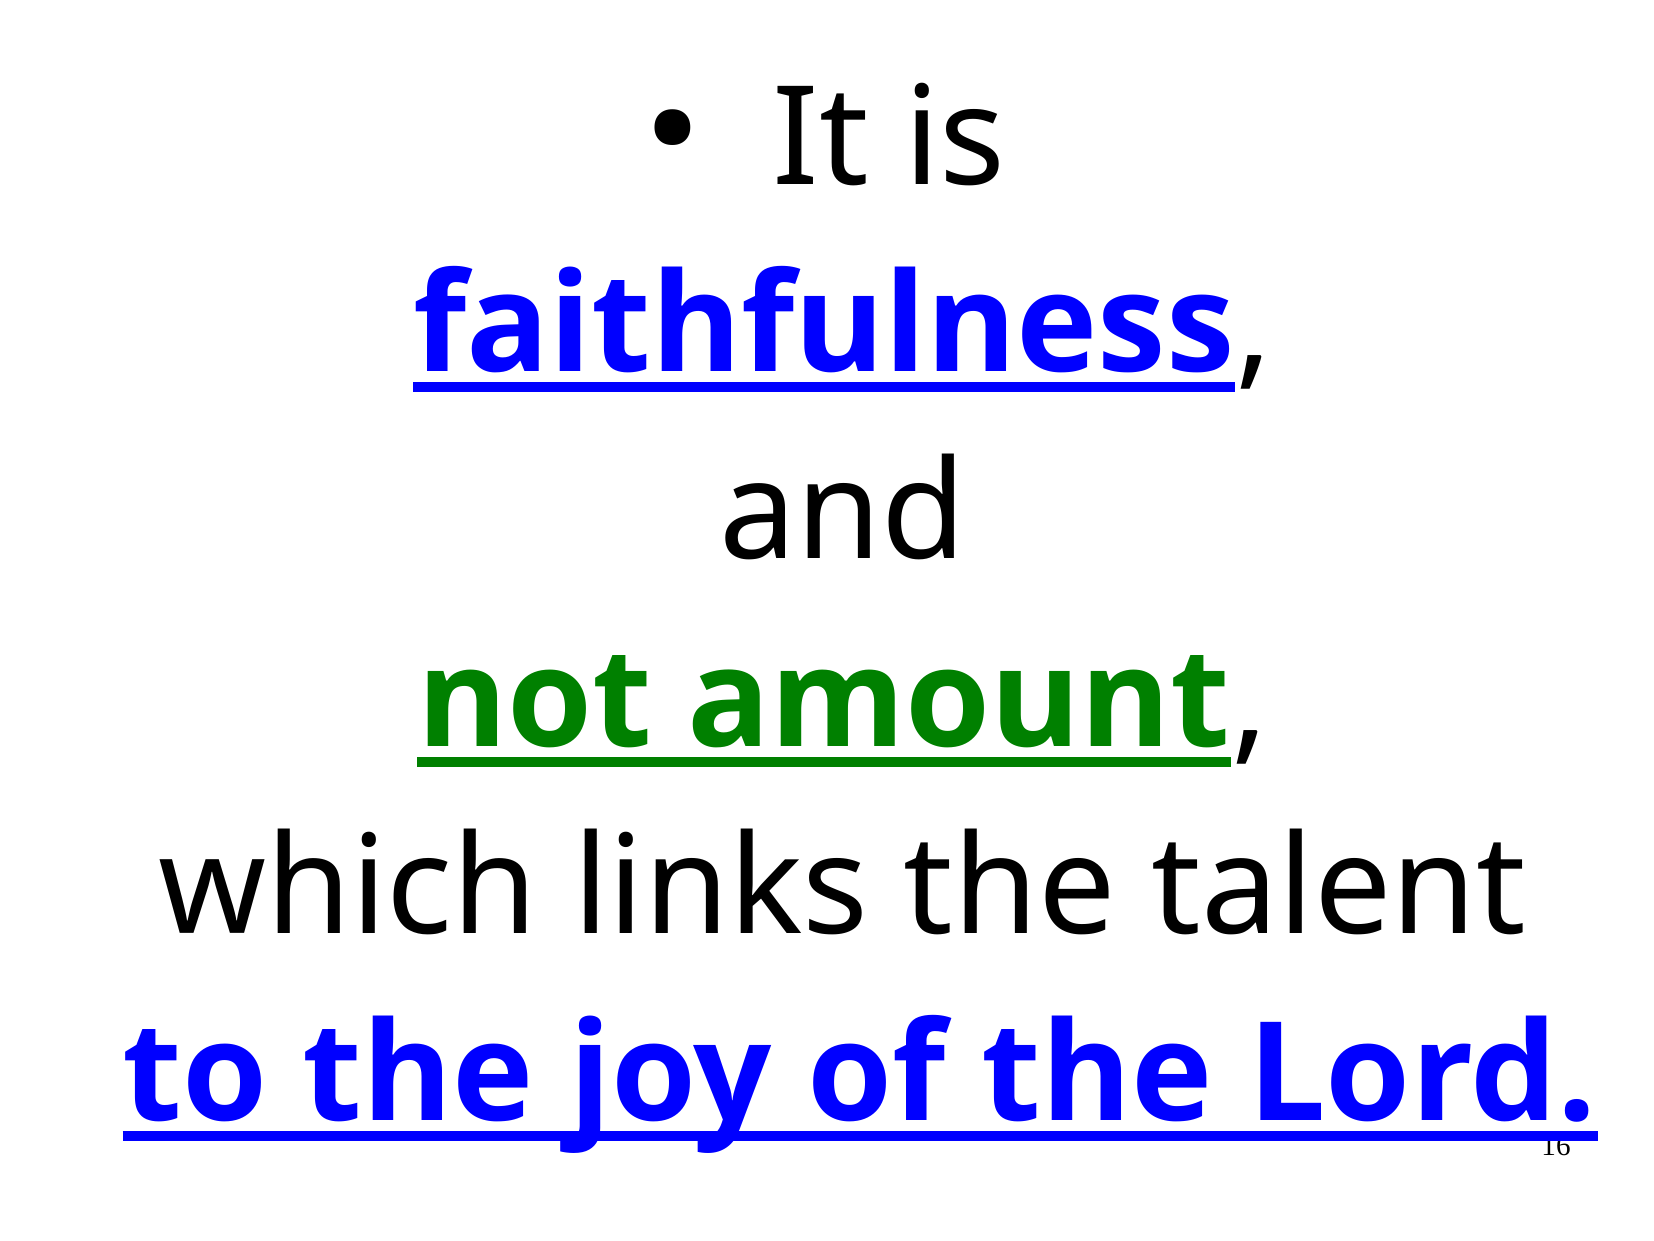

# It is faithfulness, and not amount, which links the talent to the joy of the Lord.
16